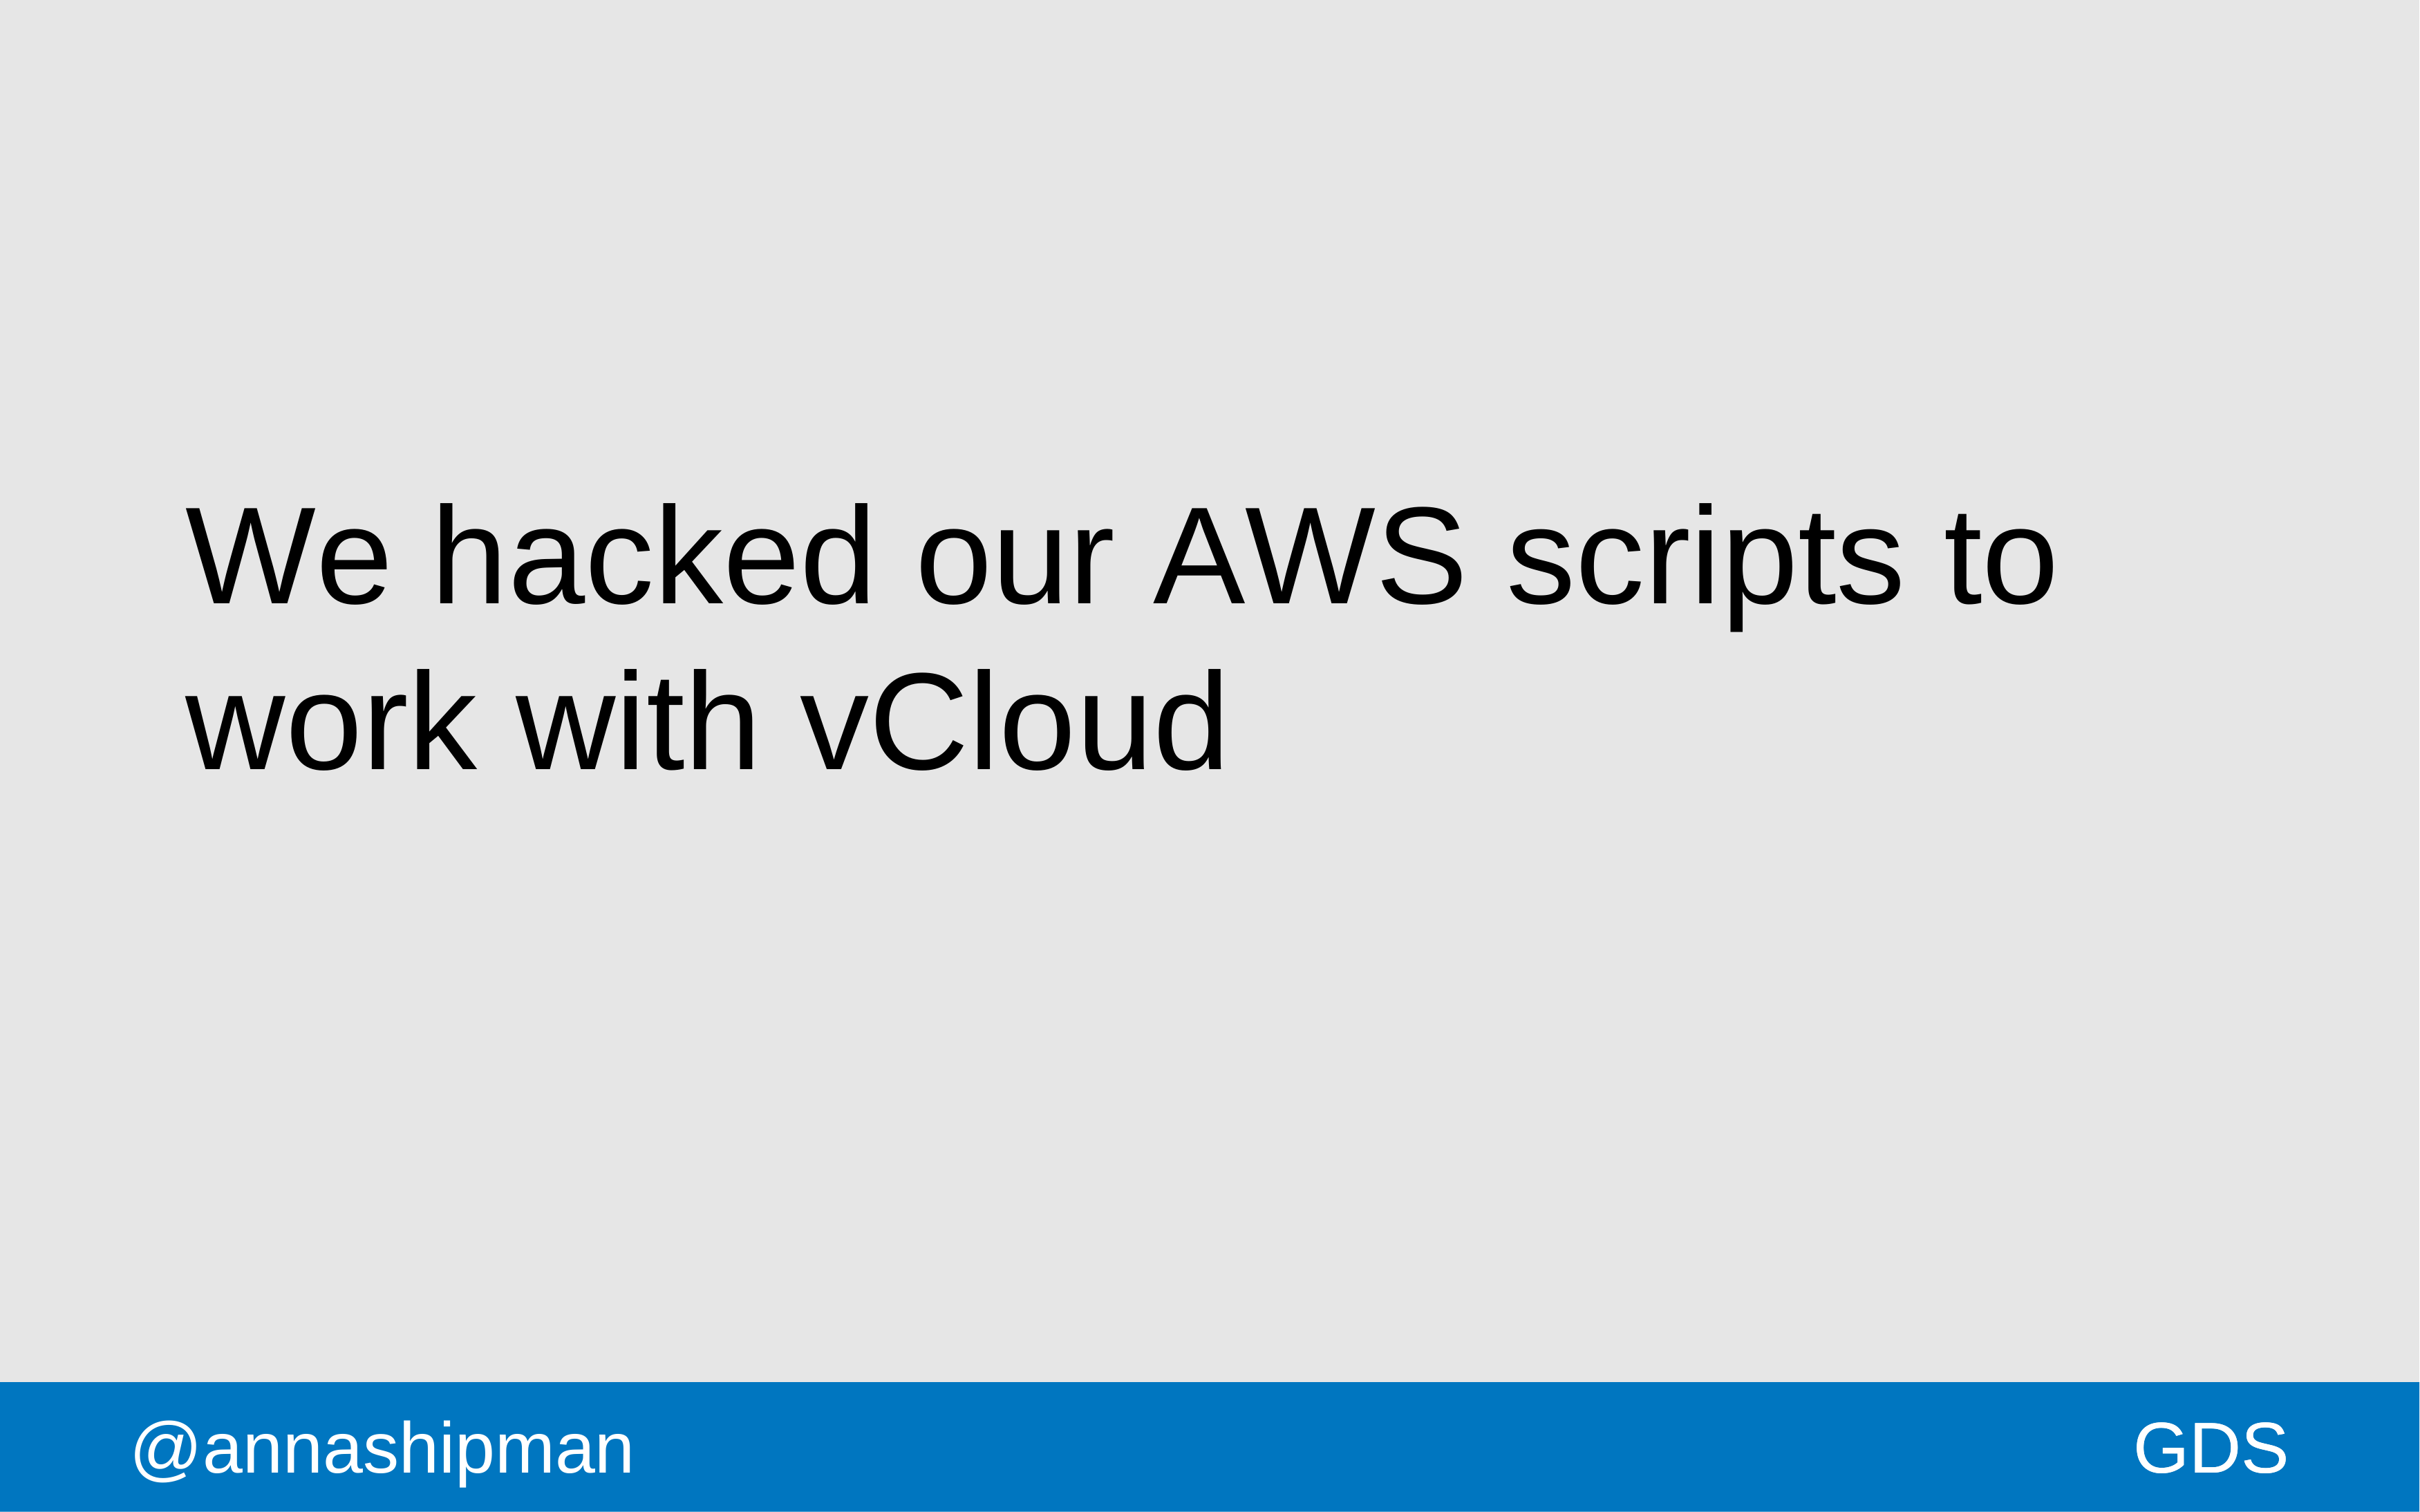

# We hacked our AWS scripts to work with vCloud